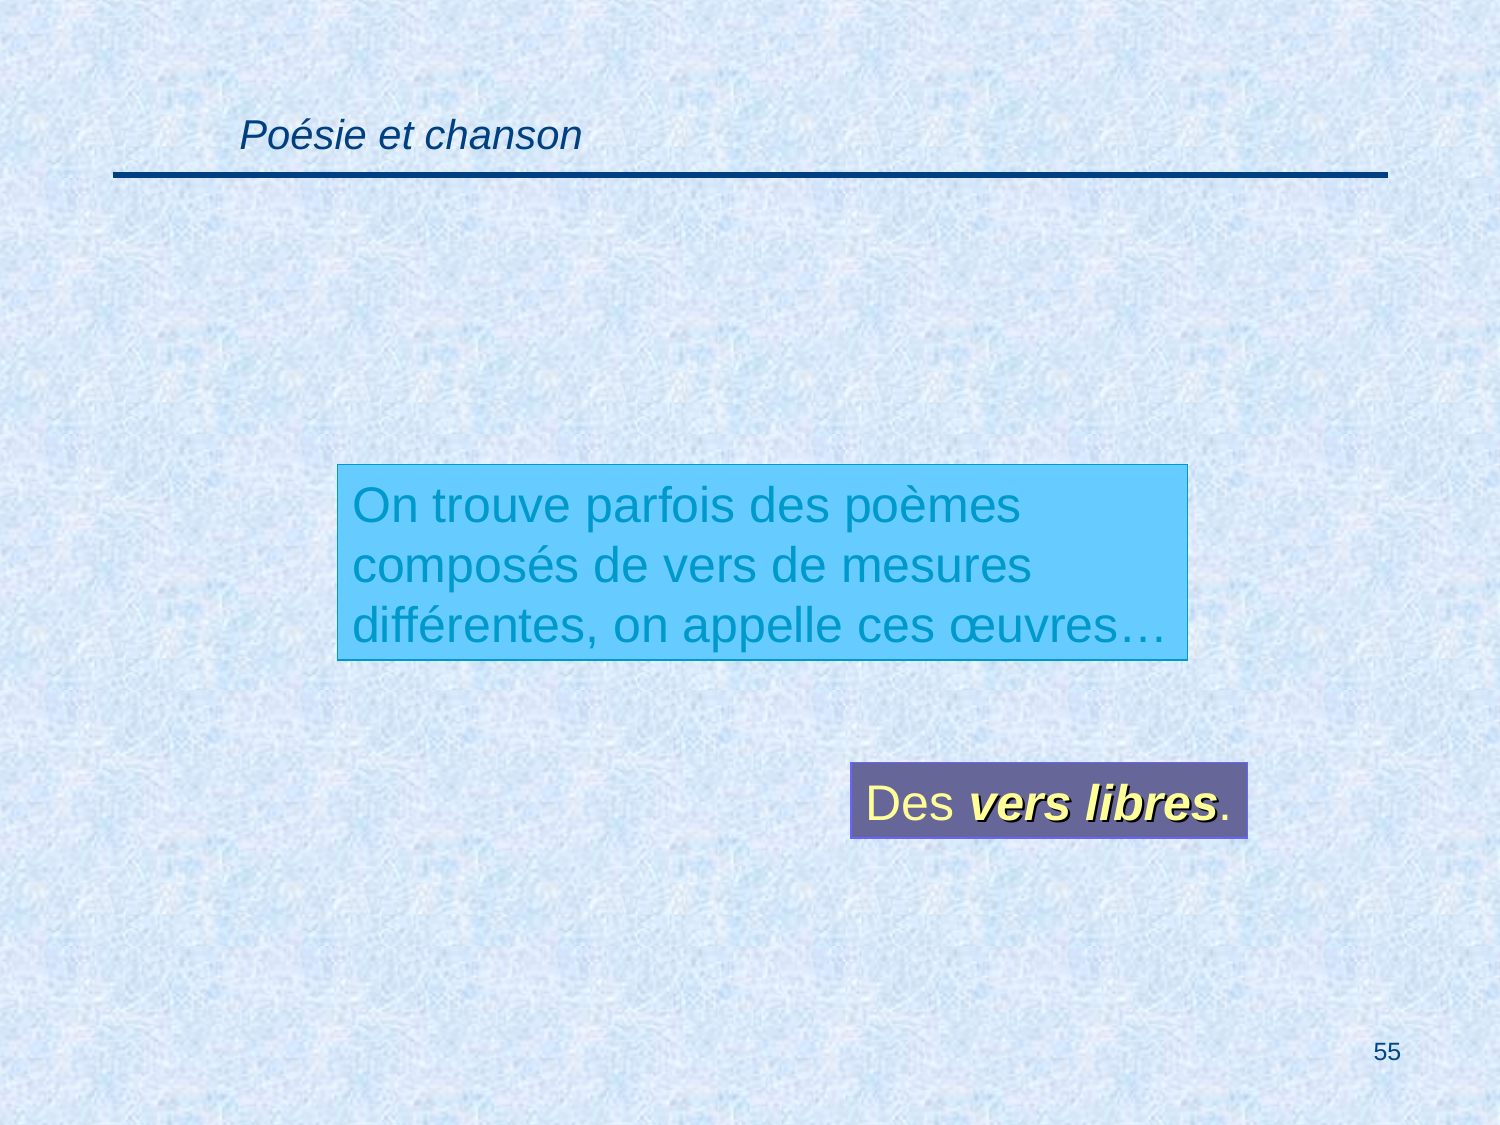

Poésie et chanson
On trouve parfois des poèmes composés de vers de mesures différentes, on appelle ces œuvres…
Des vers libres.
55